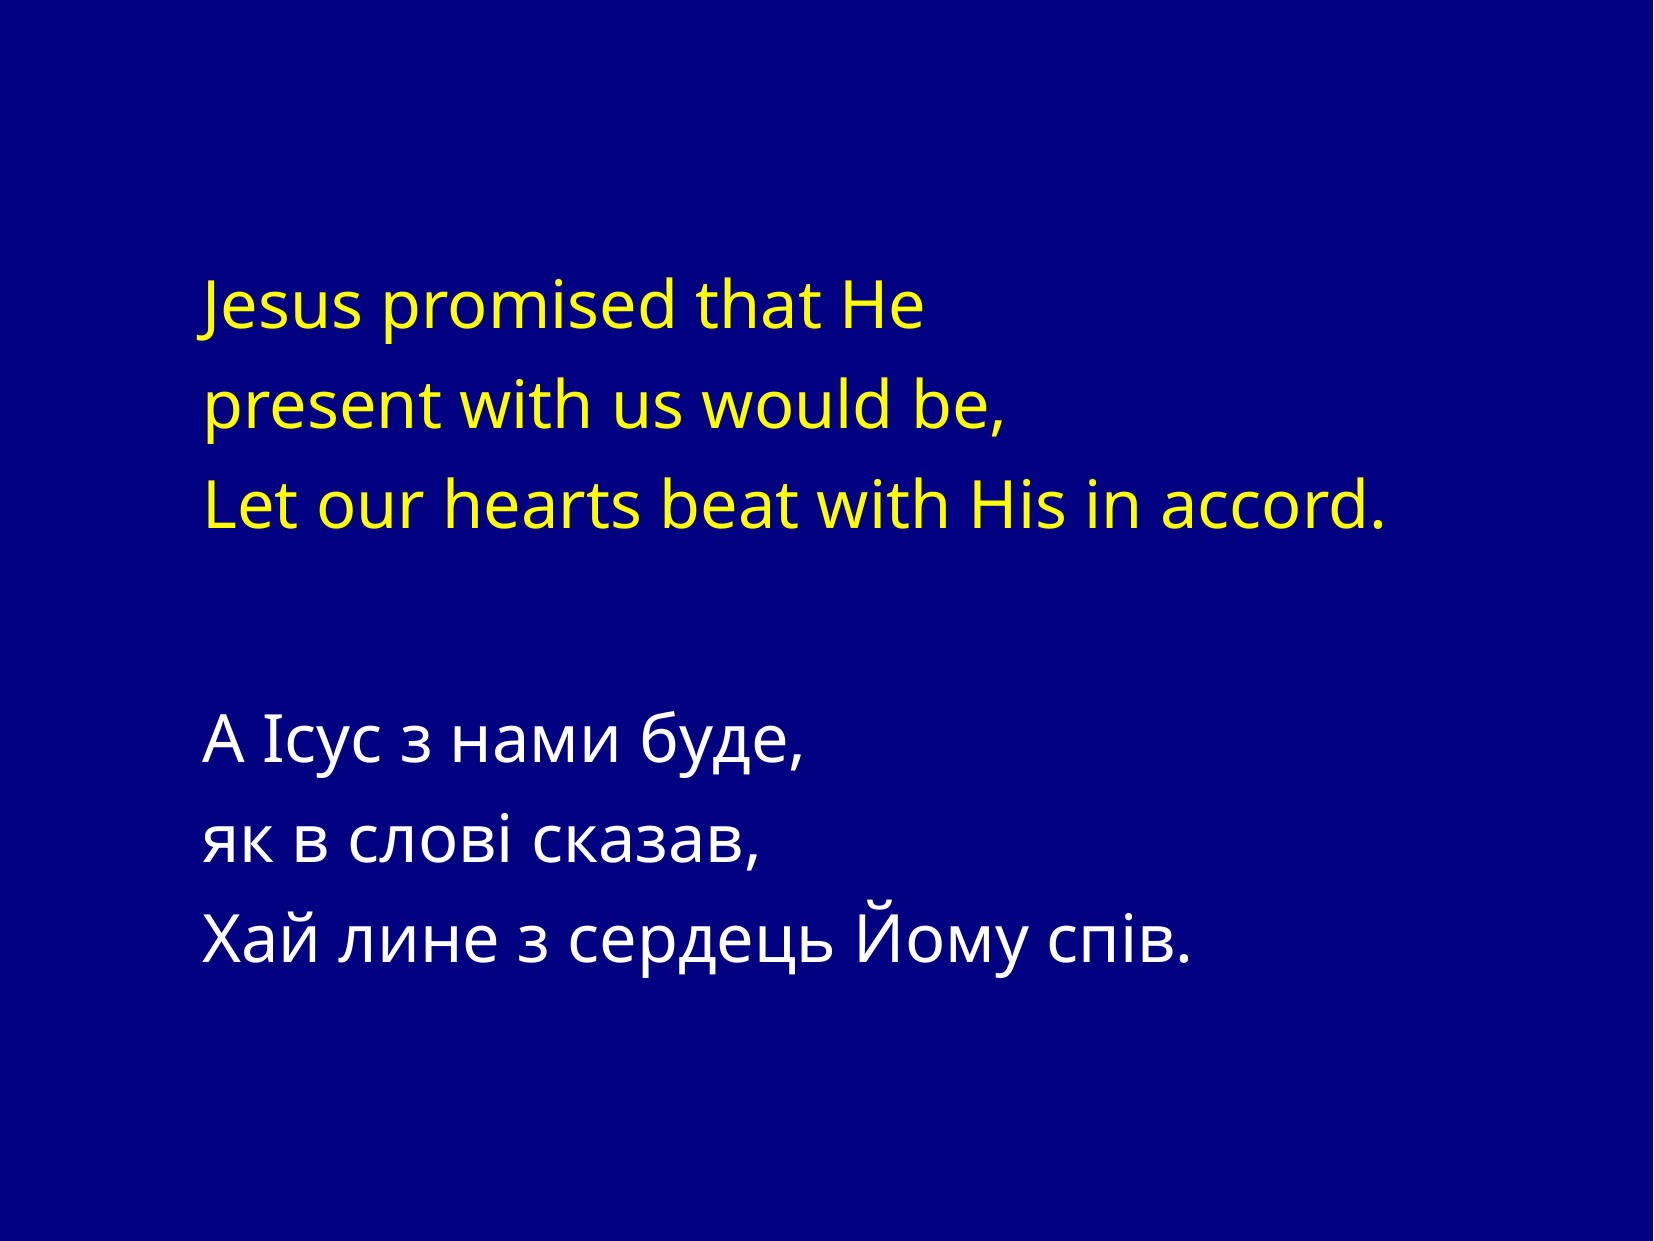

Jesus promised that He
	present with us would be,
	Let our hearts beat with His in accord.
	А Ісус з нами буде,
	як в слові сказав,
	Хай лине з сердець Йому спів.